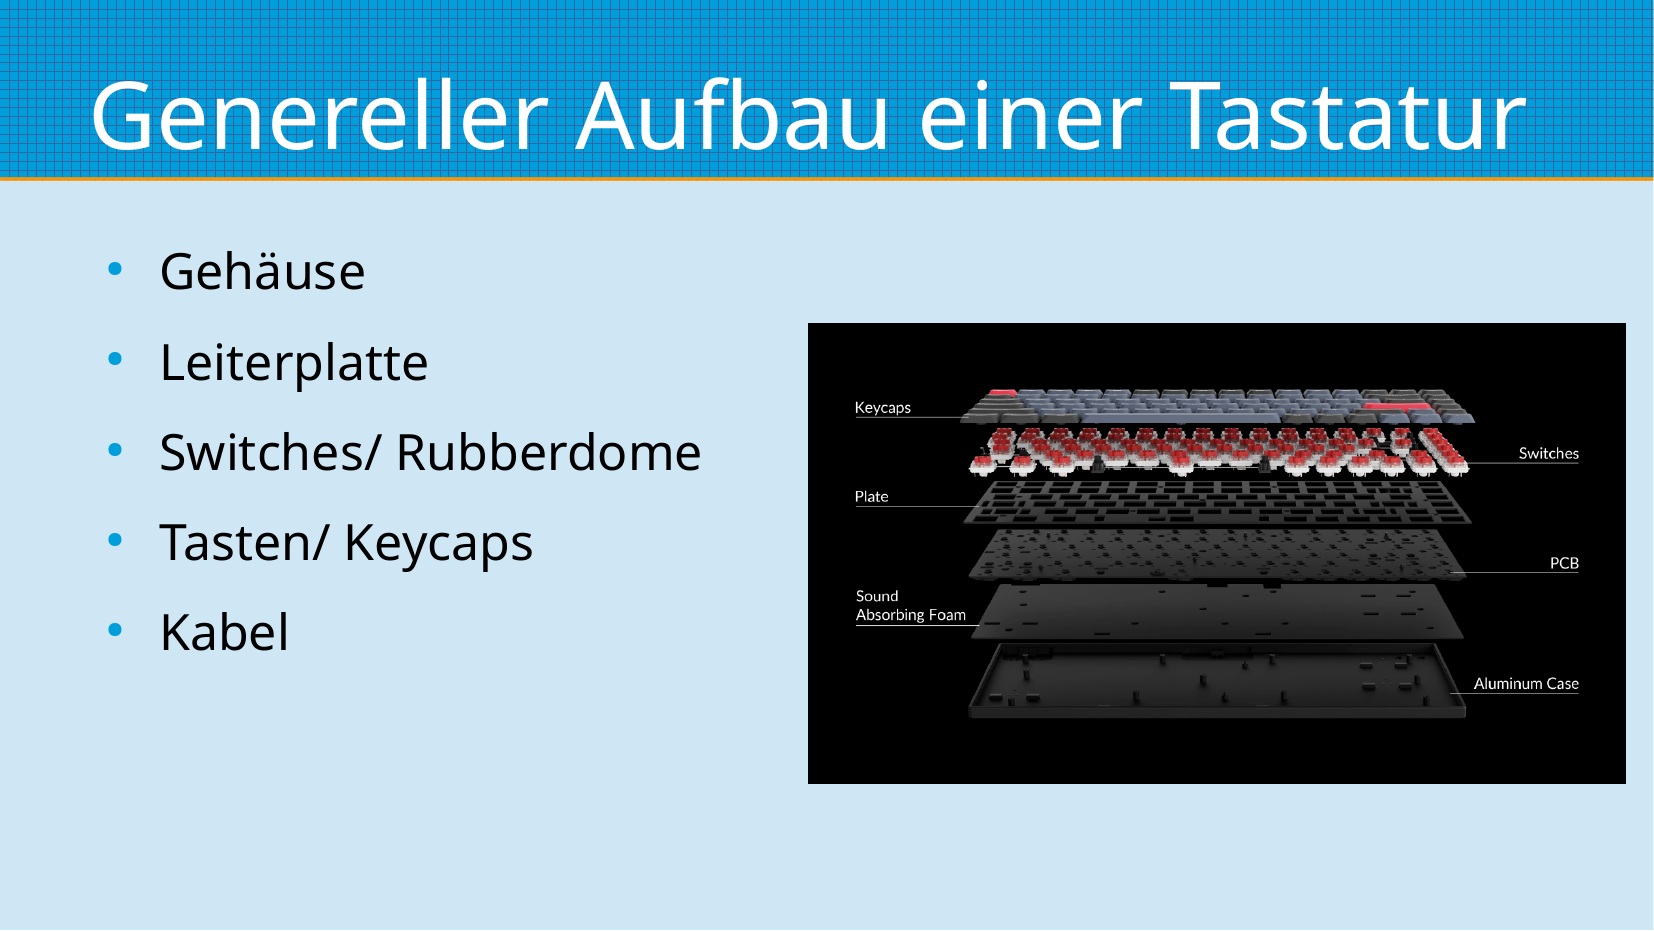

# Genereller Aufbau einer Tastatur
Gehäuse
Leiterplatte
Switches/ Rubberdome
Tasten/ Keycaps
Kabel